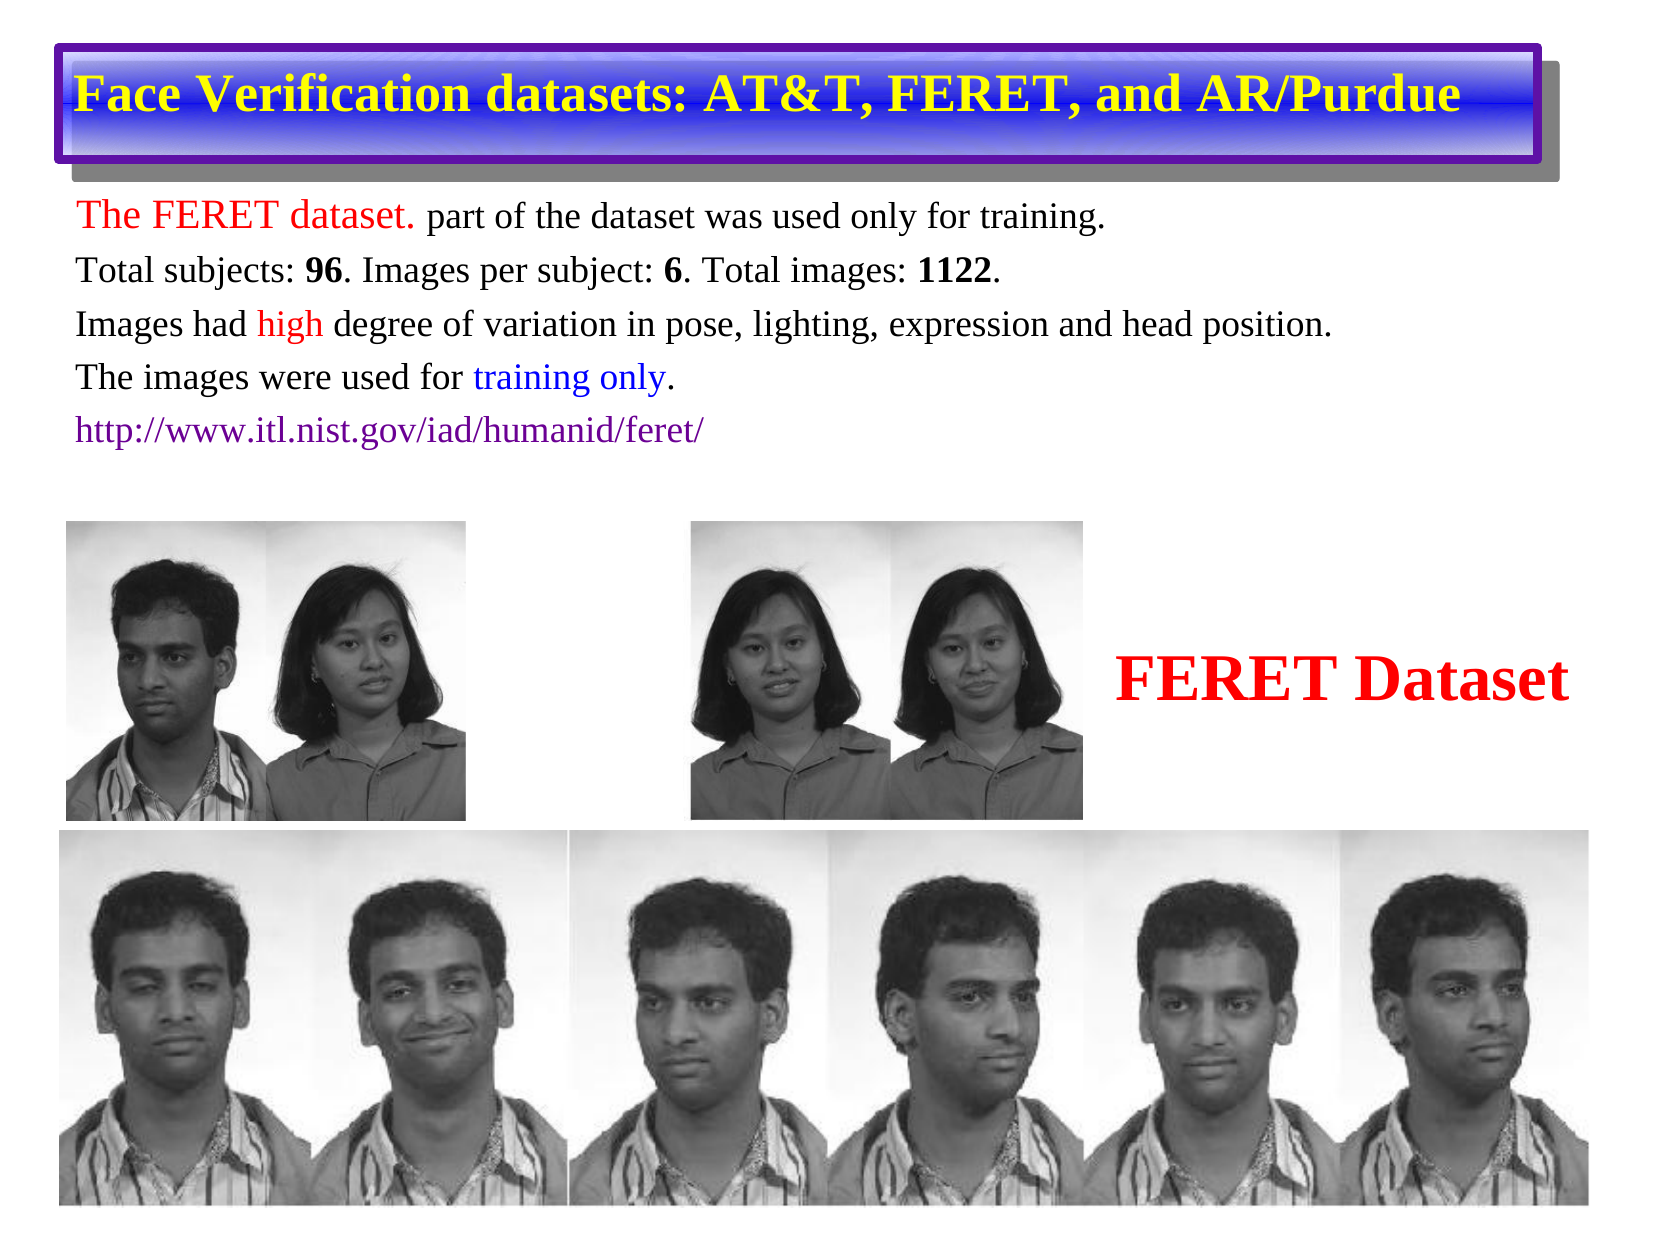

Face Verification datasets: AT&T, FERET, and AR/Purdue
 The FERET dataset. part of the dataset was used only for training.
 Total subjects: 96. Images per subject: 6. Total images: 1122.
 Images had high degree of variation in pose, lighting, expression and head position.
 The images were used for training only.
 http://www.itl.nist.gov/iad/humanid/feret/
FERET Dataset